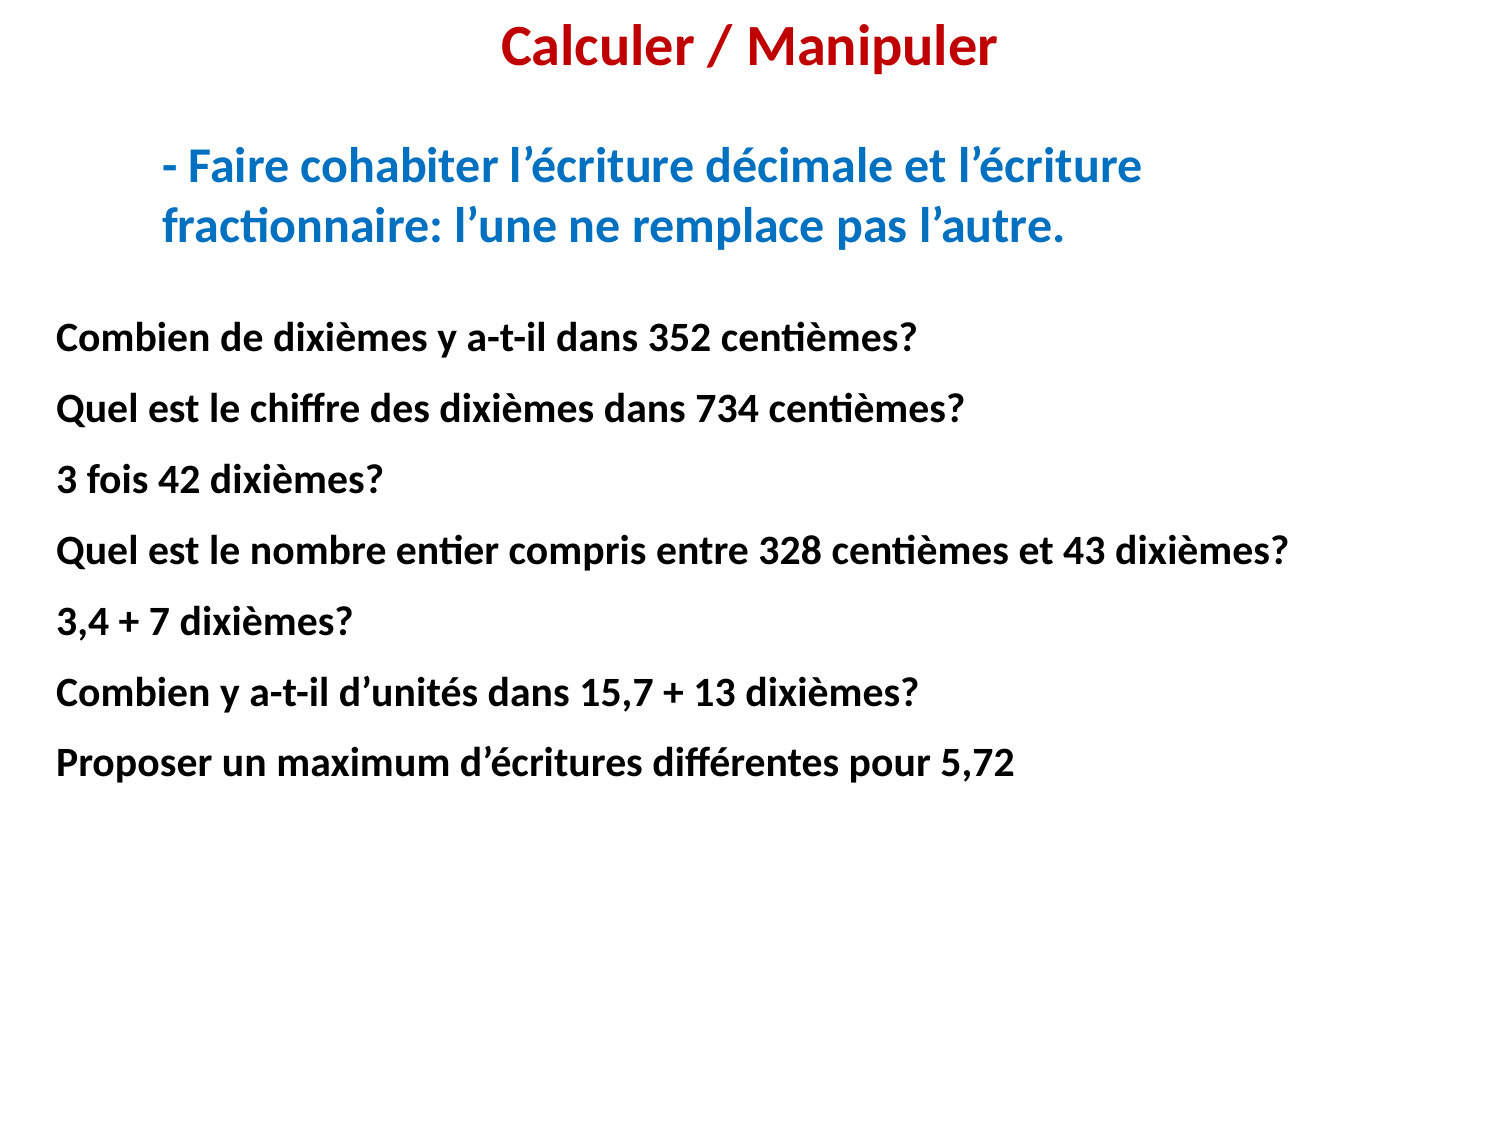

Calculer / Manipuler
- Faire cohabiter l’écriture décimale et l’écriture fractionnaire: l’une ne remplace pas l’autre.
Combien de dixièmes y a-t-il dans 352 centièmes?
Quel est le chiffre des dixièmes dans 734 centièmes?
3 fois 42 dixièmes?
Quel est le nombre entier compris entre 328 centièmes et 43 dixièmes?
3,4 + 7 dixièmes?
Combien y a-t-il d’unités dans 15,7 + 13 dixièmes?
Proposer un maximum d’écritures différentes pour 5,72